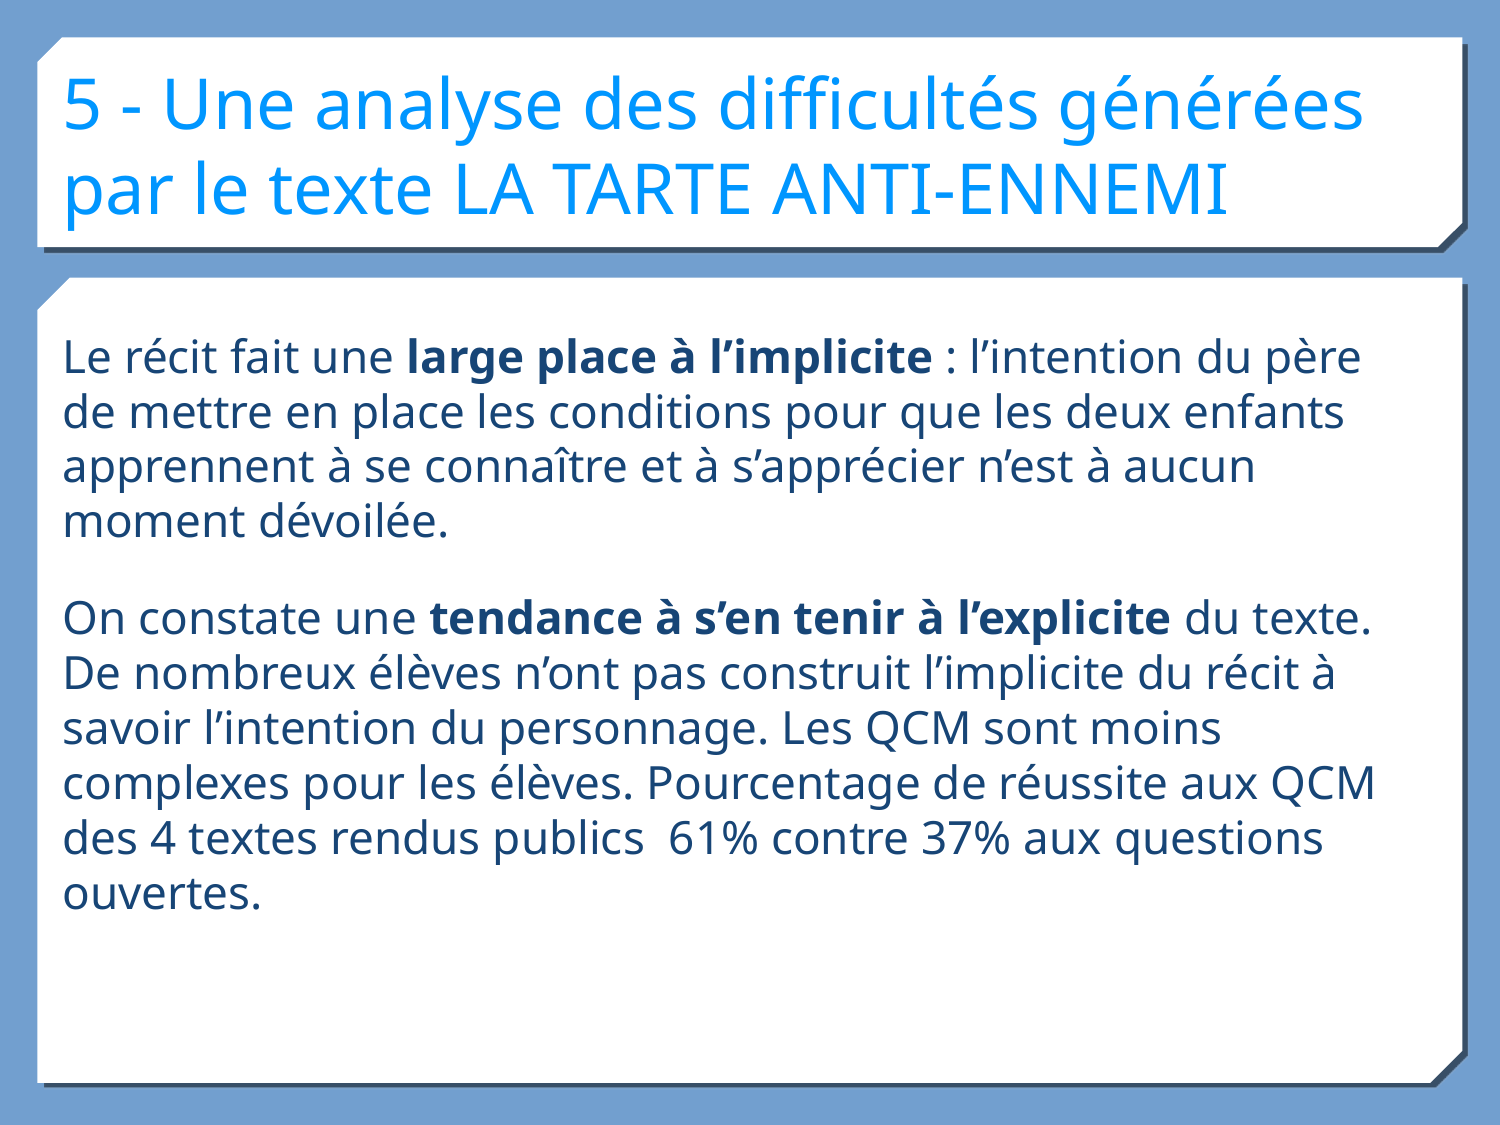

# 5 - Une analyse des difficultés générées par le texte LA TARTE ANTI-ENNEMI
Le récit fait une large place à l’implicite : l’intention du père de mettre en place les conditions pour que les deux enfants apprennent à se connaître et à s’apprécier n’est à aucun moment dévoilée.
On constate une tendance à s’en tenir à l’explicite du texte. De nombreux élèves n’ont pas construit l’implicite du récit à savoir l’intention du personnage. Les QCM sont moins complexes pour les élèves. Pourcentage de réussite aux QCM des 4 textes rendus publics 61% contre 37% aux questions ouvertes.